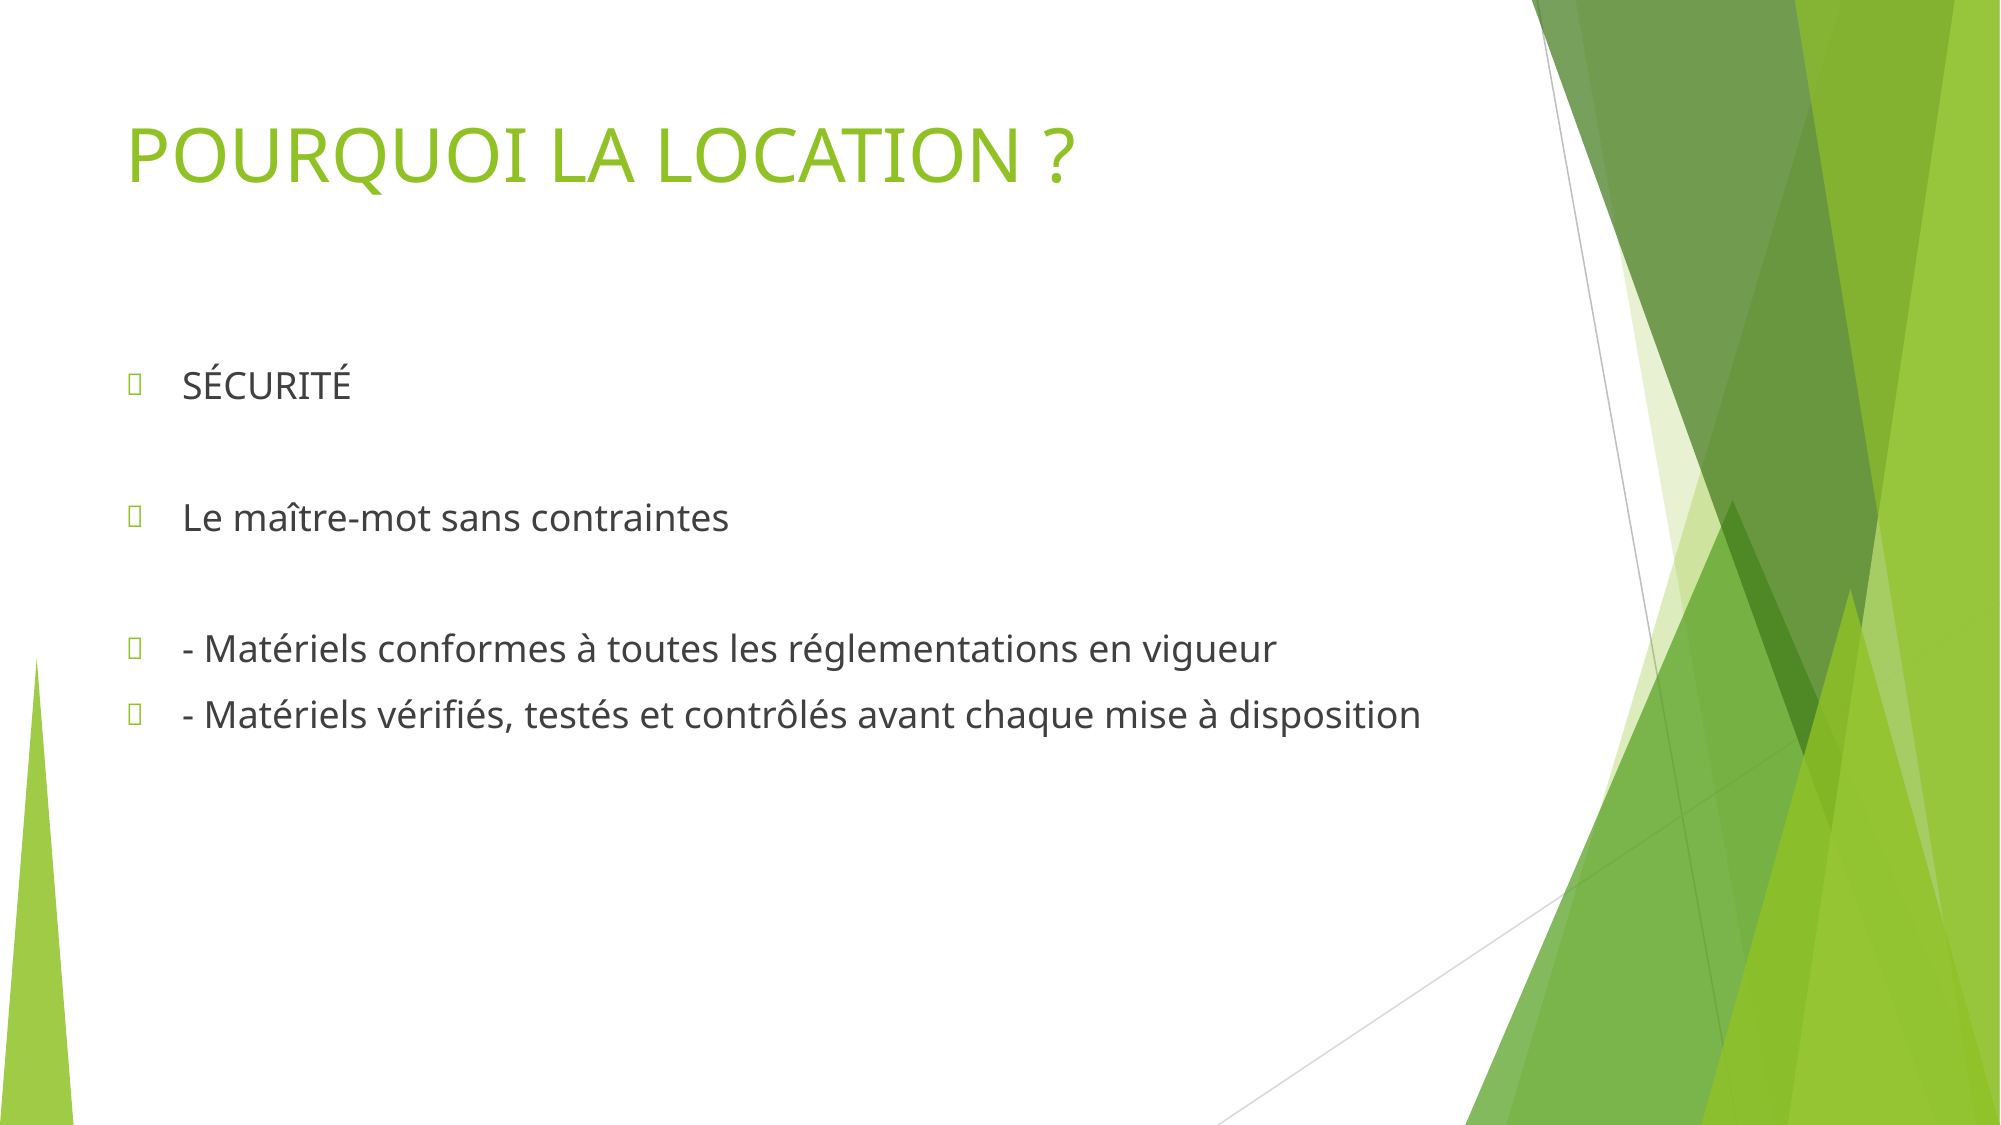

# POURQUOI LA LOCATION ?
SÉCURITÉ
Le maître-mot sans contraintes
- Matériels conformes à toutes les réglementations en vigueur
- Matériels vérifiés, testés et contrôlés avant chaque mise à disposition